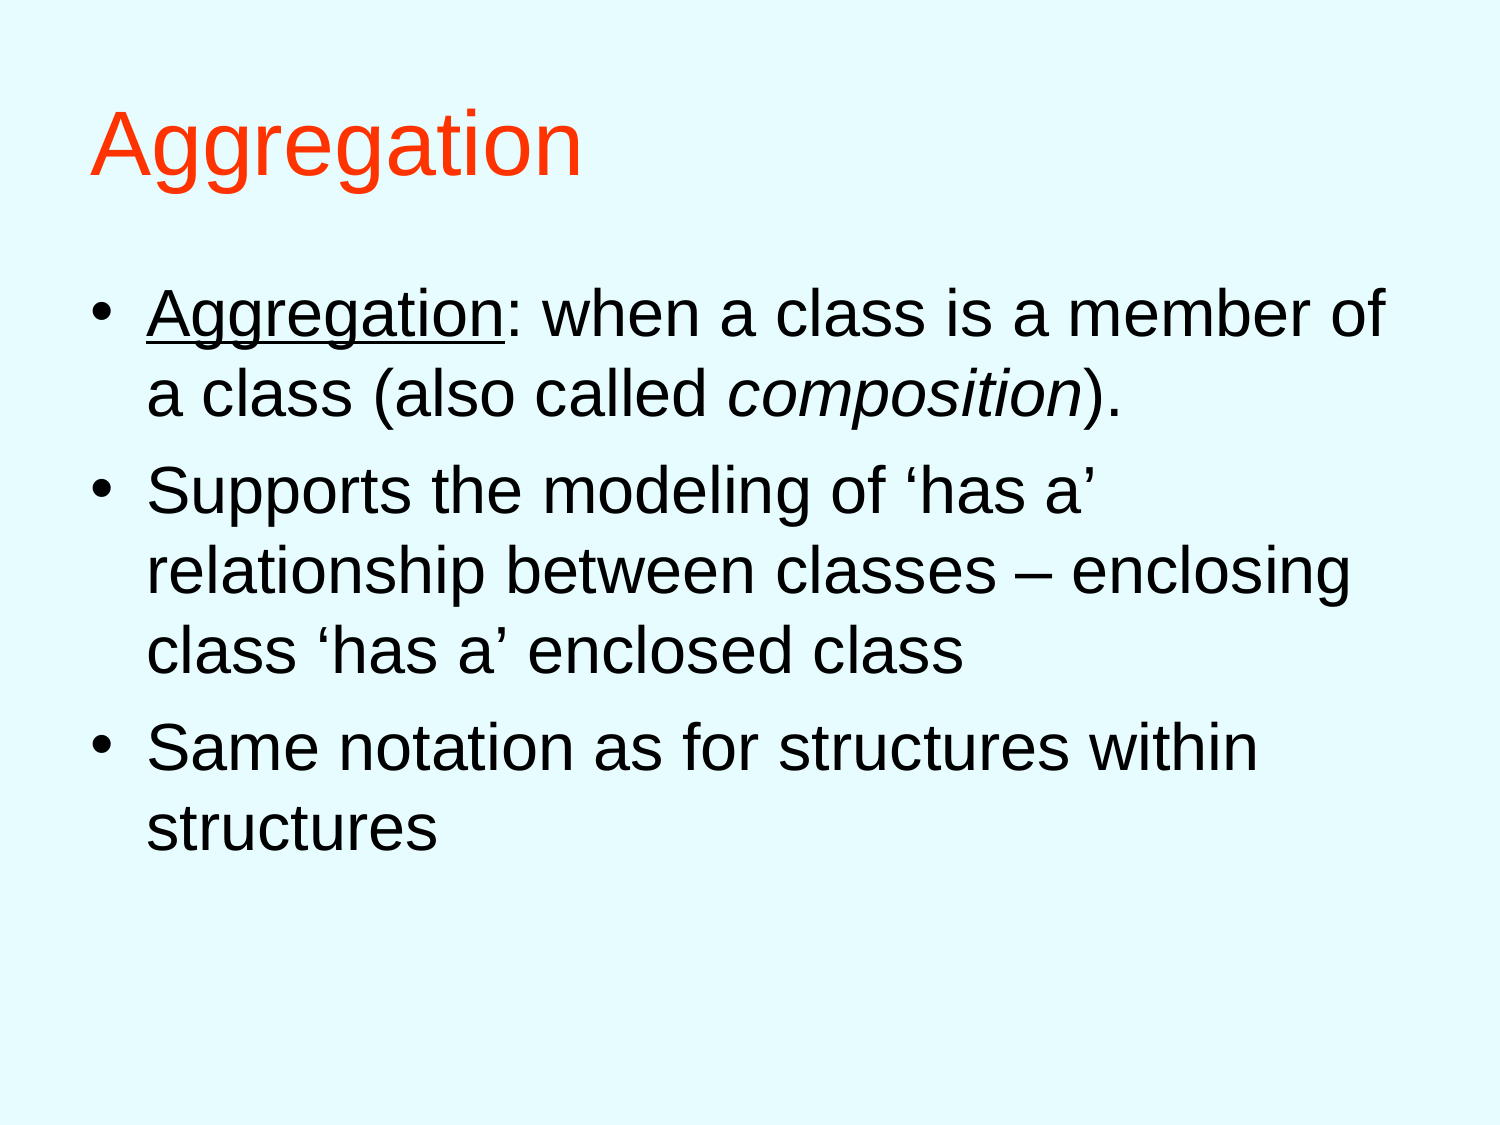

# Aggregation
Aggregation: when a class is a member of a class (also called composition).
Supports the modeling of ‘has a’ relationship between classes – enclosing class ‘has a’ enclosed class
Same notation as for structures within structures